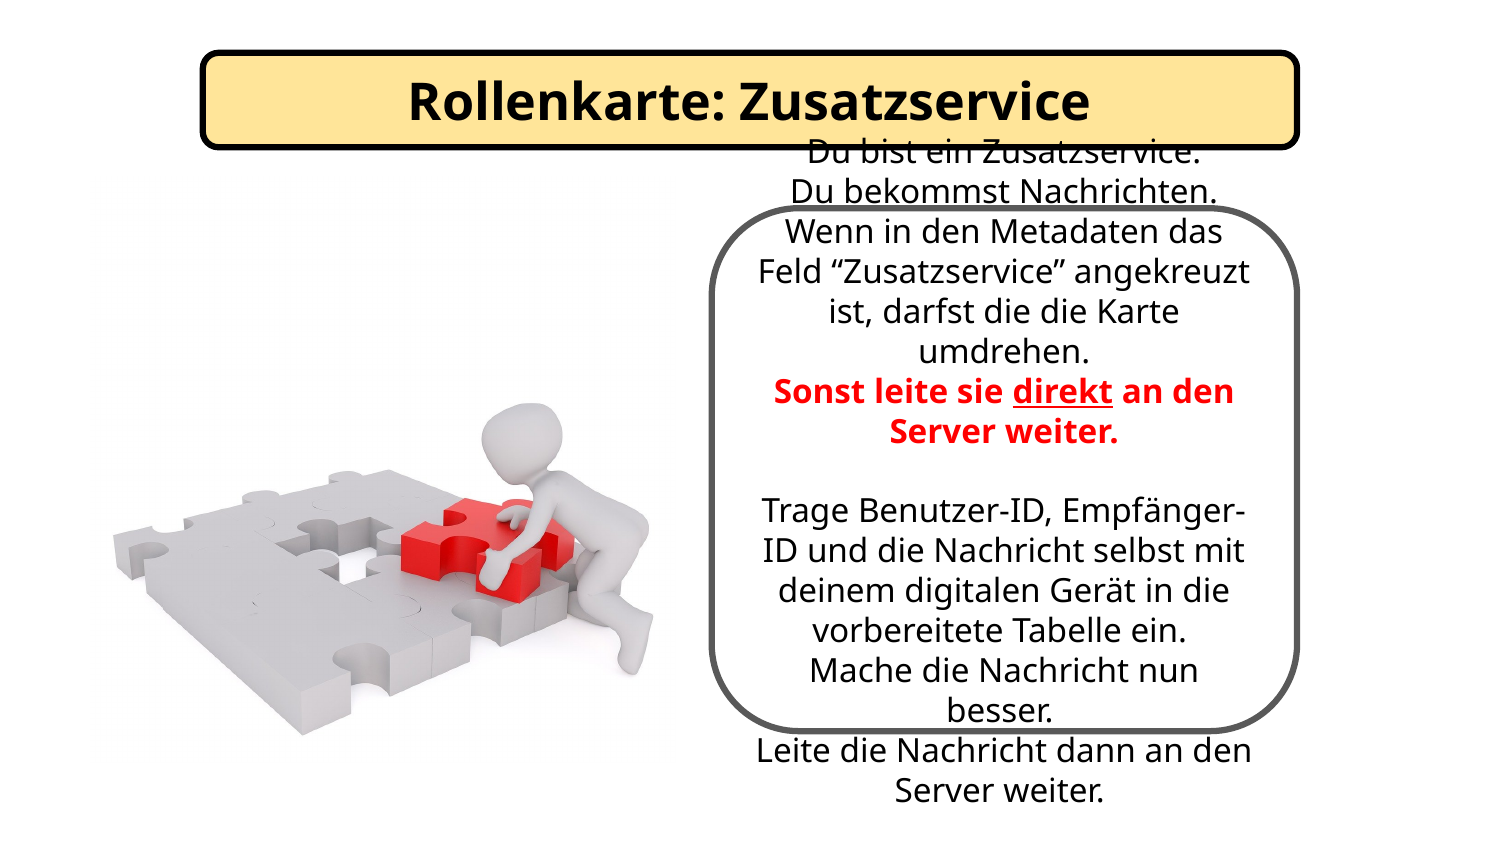

Rollenkarte: Zusatzservice
Du bist ein Zusatzservice.
Du bekommst Nachrichten.
Wenn in den Metadaten das Feld “Zusatzservice” angekreuzt ist, darfst die die Karte umdrehen.
Sonst leite sie direkt an den Server weiter.
Trage Benutzer-ID, Empfänger-ID und die Nachricht selbst mit deinem digitalen Gerät in die vorbereitete Tabelle ein.
Mache die Nachricht nun besser.
Leite die Nachricht dann an den Server weiter.